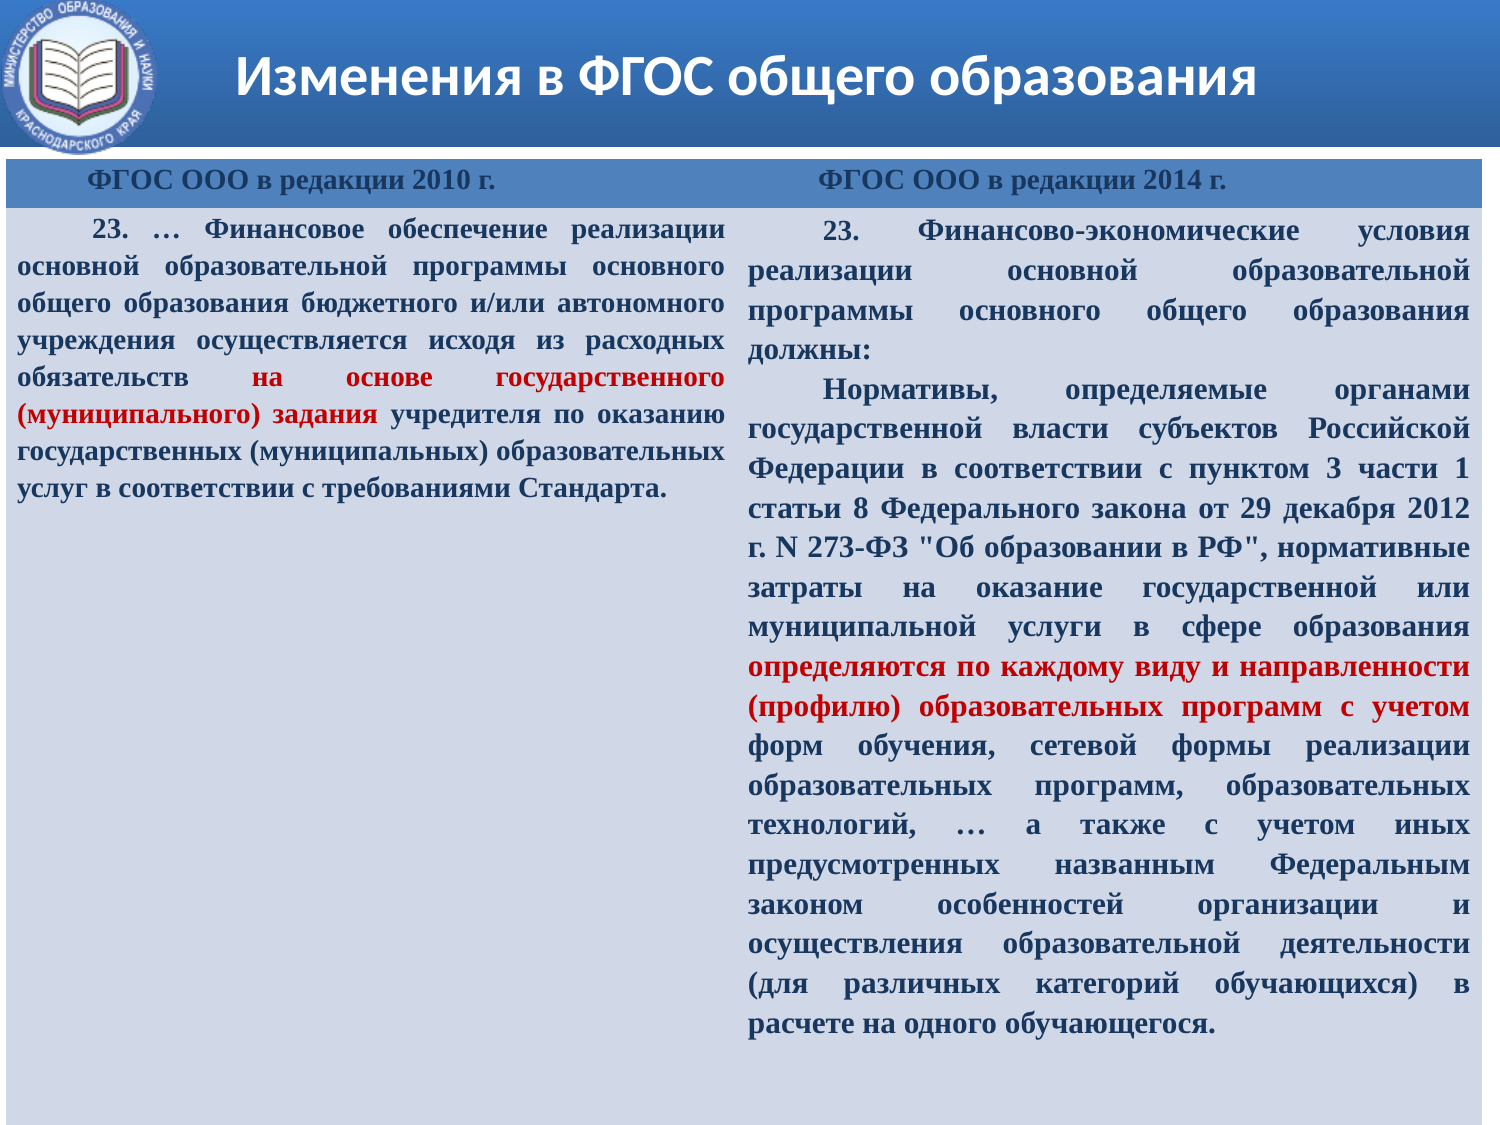

Изменения в ФГОС общего образования
| ФГОС ООО в редакции 2010 г. | ФГОС ООО в редакции 2014 г. |
| --- | --- |
| 23. … Финансовое обеспечение реализации основной образовательной программы основного общего образования бюджетного и/или автономного учреждения осуществляется исходя из расходных обязательств на основе государственного (муниципального) задания учредителя по оказанию государственных (муниципальных) образовательных услуг в соответствии с требованиями Стандарта. | 23. Финансово-экономические условия реализации основной образовательной программы основного общего образования должны: Нормативы, определяемые органами государственной власти субъектов Российской Федерации в соответствии с пунктом 3 части 1 статьи 8 Федерального закона от 29 декабря 2012 г. N 273-ФЗ "Об образовании в РФ", нормативные затраты на оказание государственной или муниципальной услуги в сфере образования определяются по каждому виду и направленности (профилю) образовательных программ с учетом форм обучения, сетевой формы реализации образовательных программ, образовательных технологий, … а также с учетом иных предусмотренных названным Федеральным законом особенностей организации и осуществления образовательной деятельности (для различных категорий обучающихся) в расчете на одного обучающегося. |